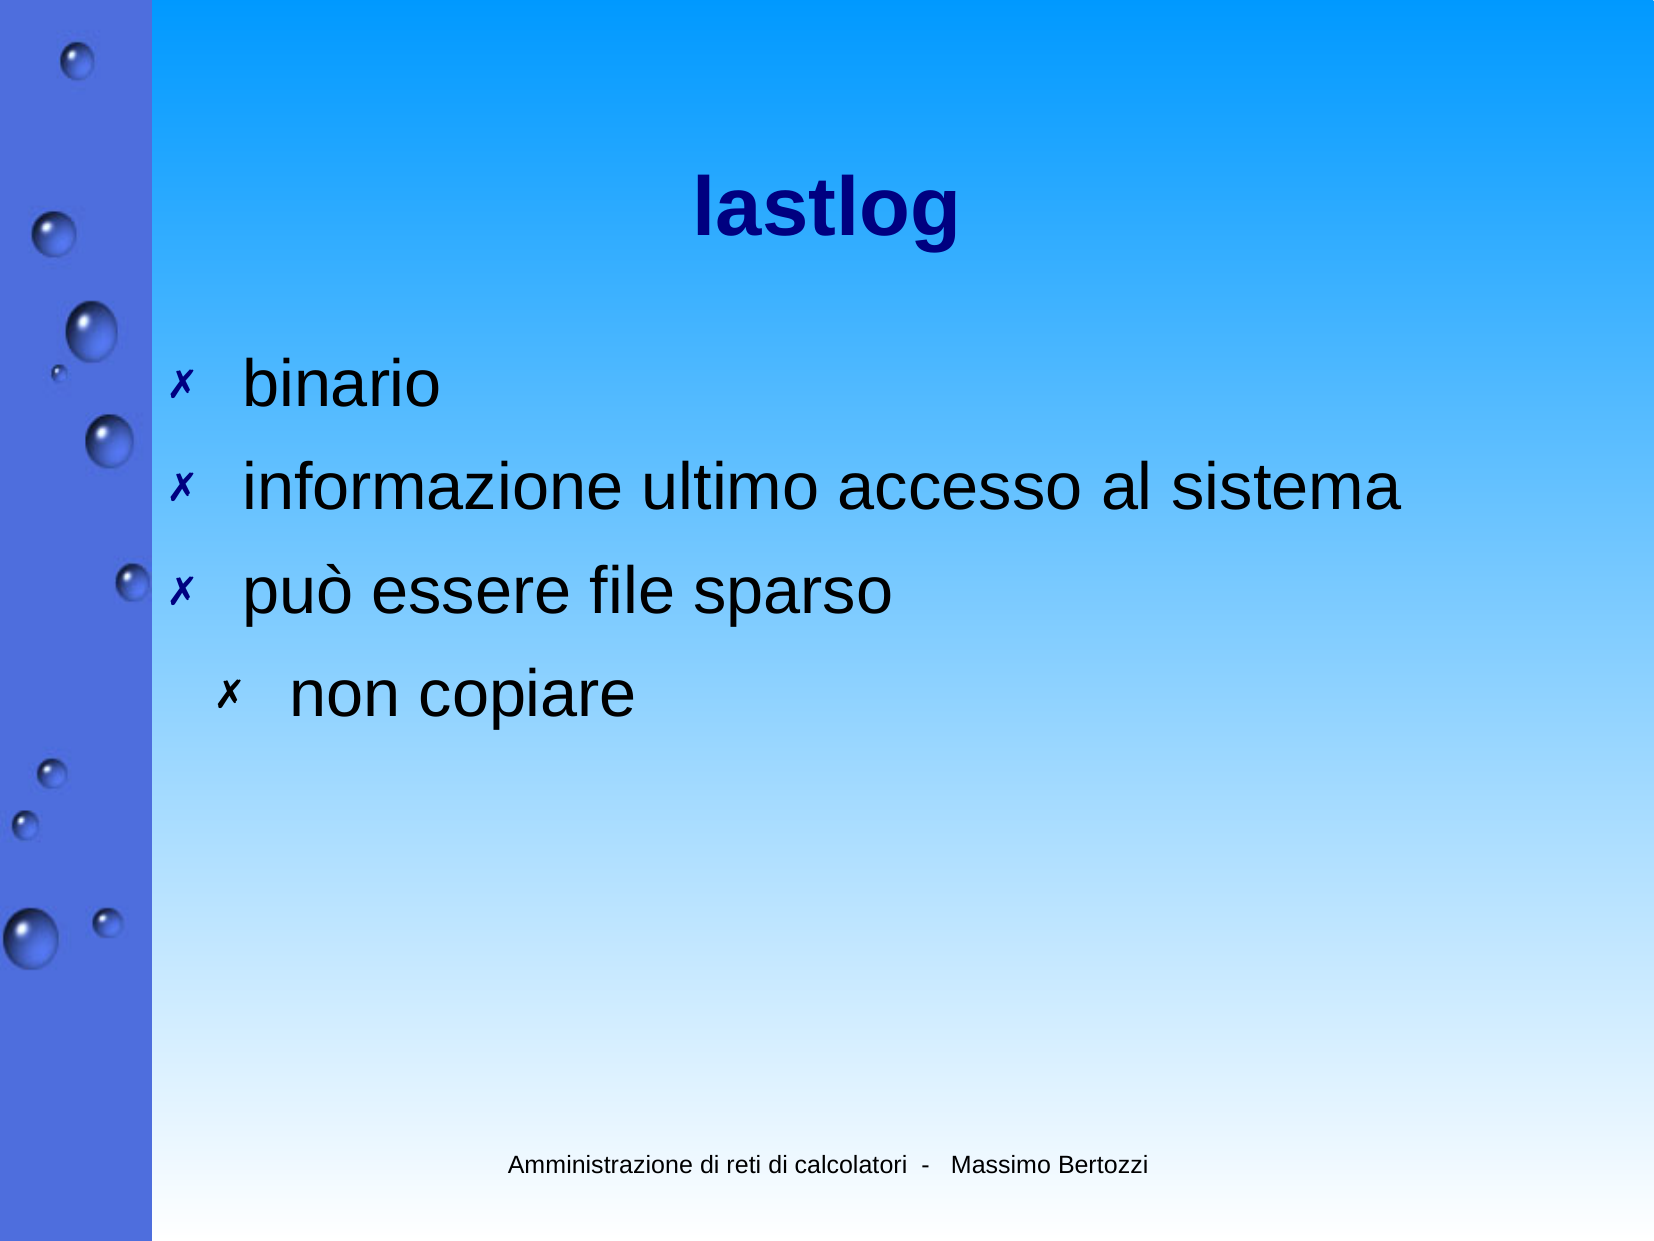

# lastlog
binario
informazione ultimo accesso al sistema
può essere file sparso
non copiare